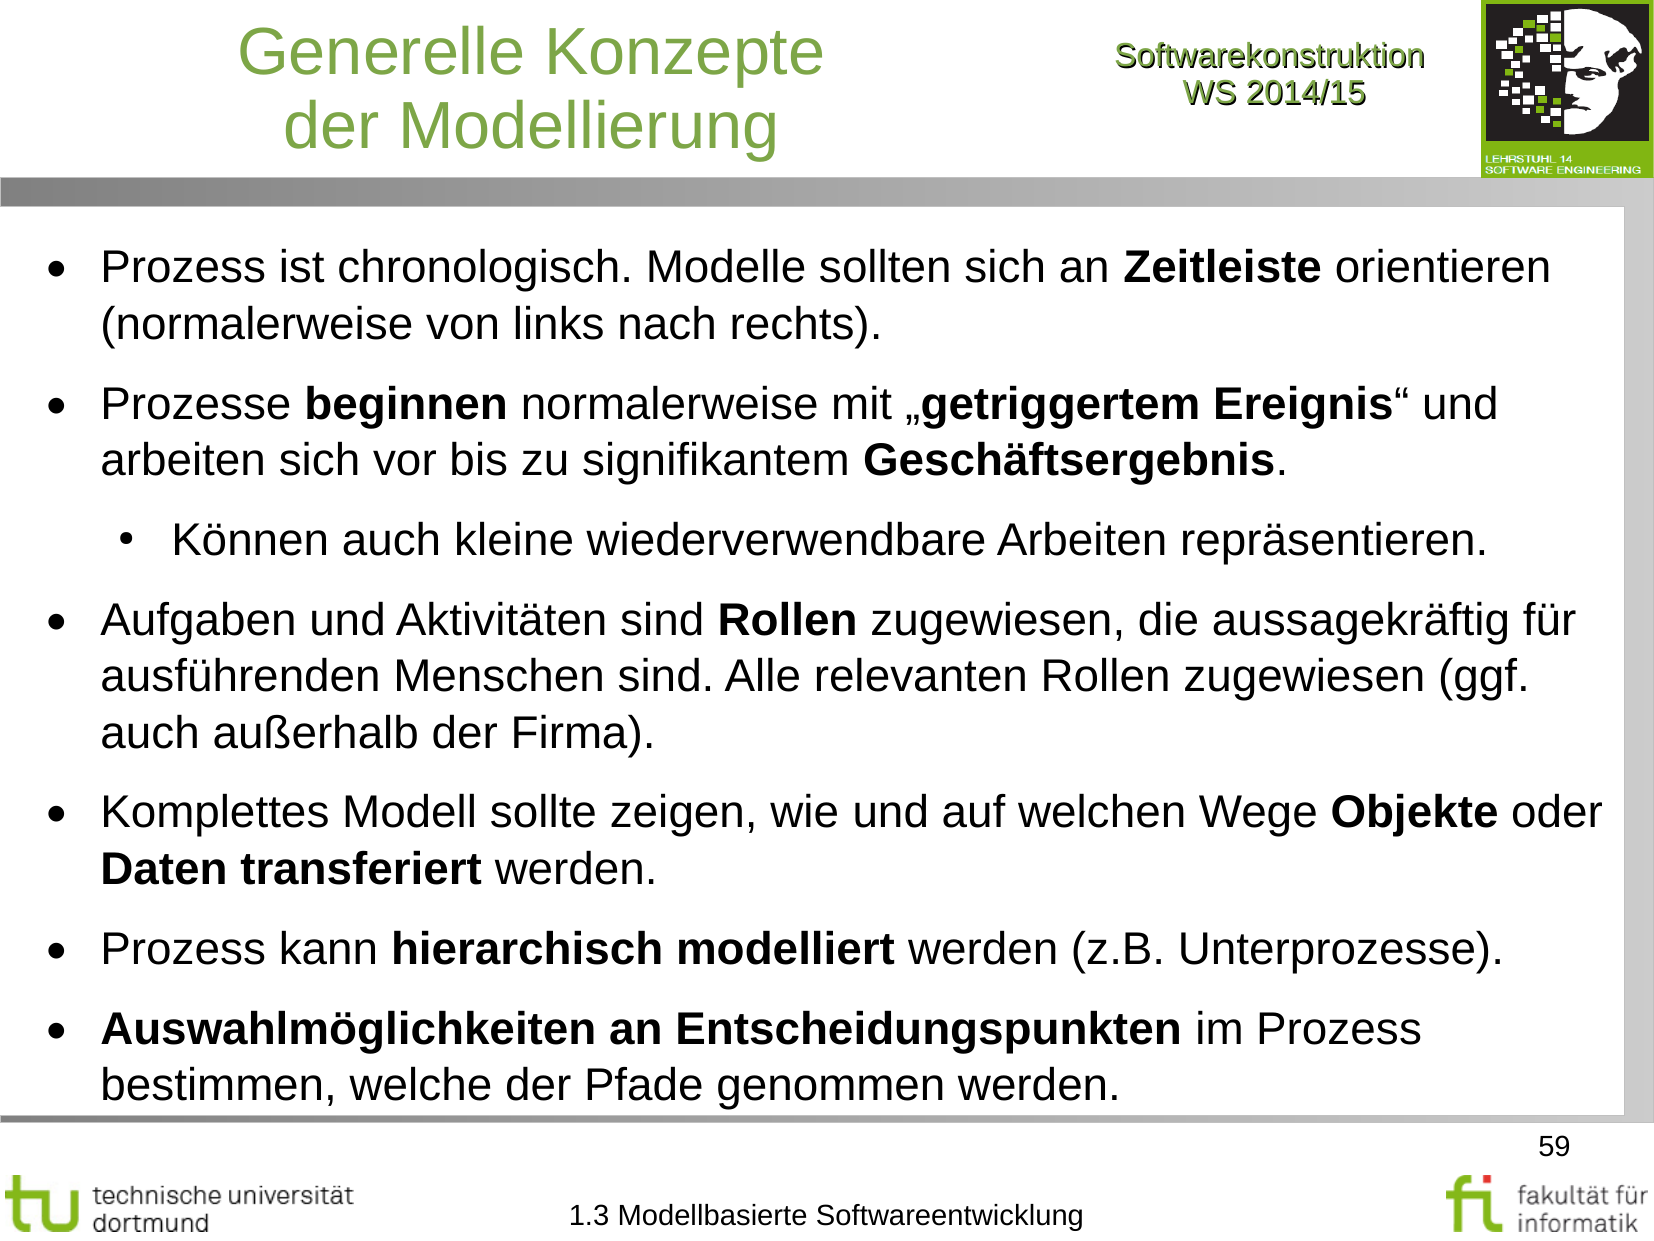

# Generelle Konzepte der Modellierung
Prozess ist chronologisch. Modelle sollten sich an Zeitleiste orientieren (normalerweise von links nach rechts).
Prozesse beginnen normalerweise mit „getriggertem Ereignis“ und arbeiten sich vor bis zu signifikantem Geschäftsergebnis.
Können auch kleine wiederverwendbare Arbeiten repräsentieren.
Aufgaben und Aktivitäten sind Rollen zugewiesen, die aussagekräftig für ausführenden Menschen sind. Alle relevanten Rollen zugewiesen (ggf. auch außerhalb der Firma).
Komplettes Modell sollte zeigen, wie und auf welchen Wege Objekte oder Daten transferiert werden.
Prozess kann hierarchisch modelliert werden (z.B. Unterprozesse).
Auswahlmöglichkeiten an Entscheidungspunkten im Prozess bestimmen, welche der Pfade genommen werden.
59
1.3 Modellbasierte Softwareentwicklung